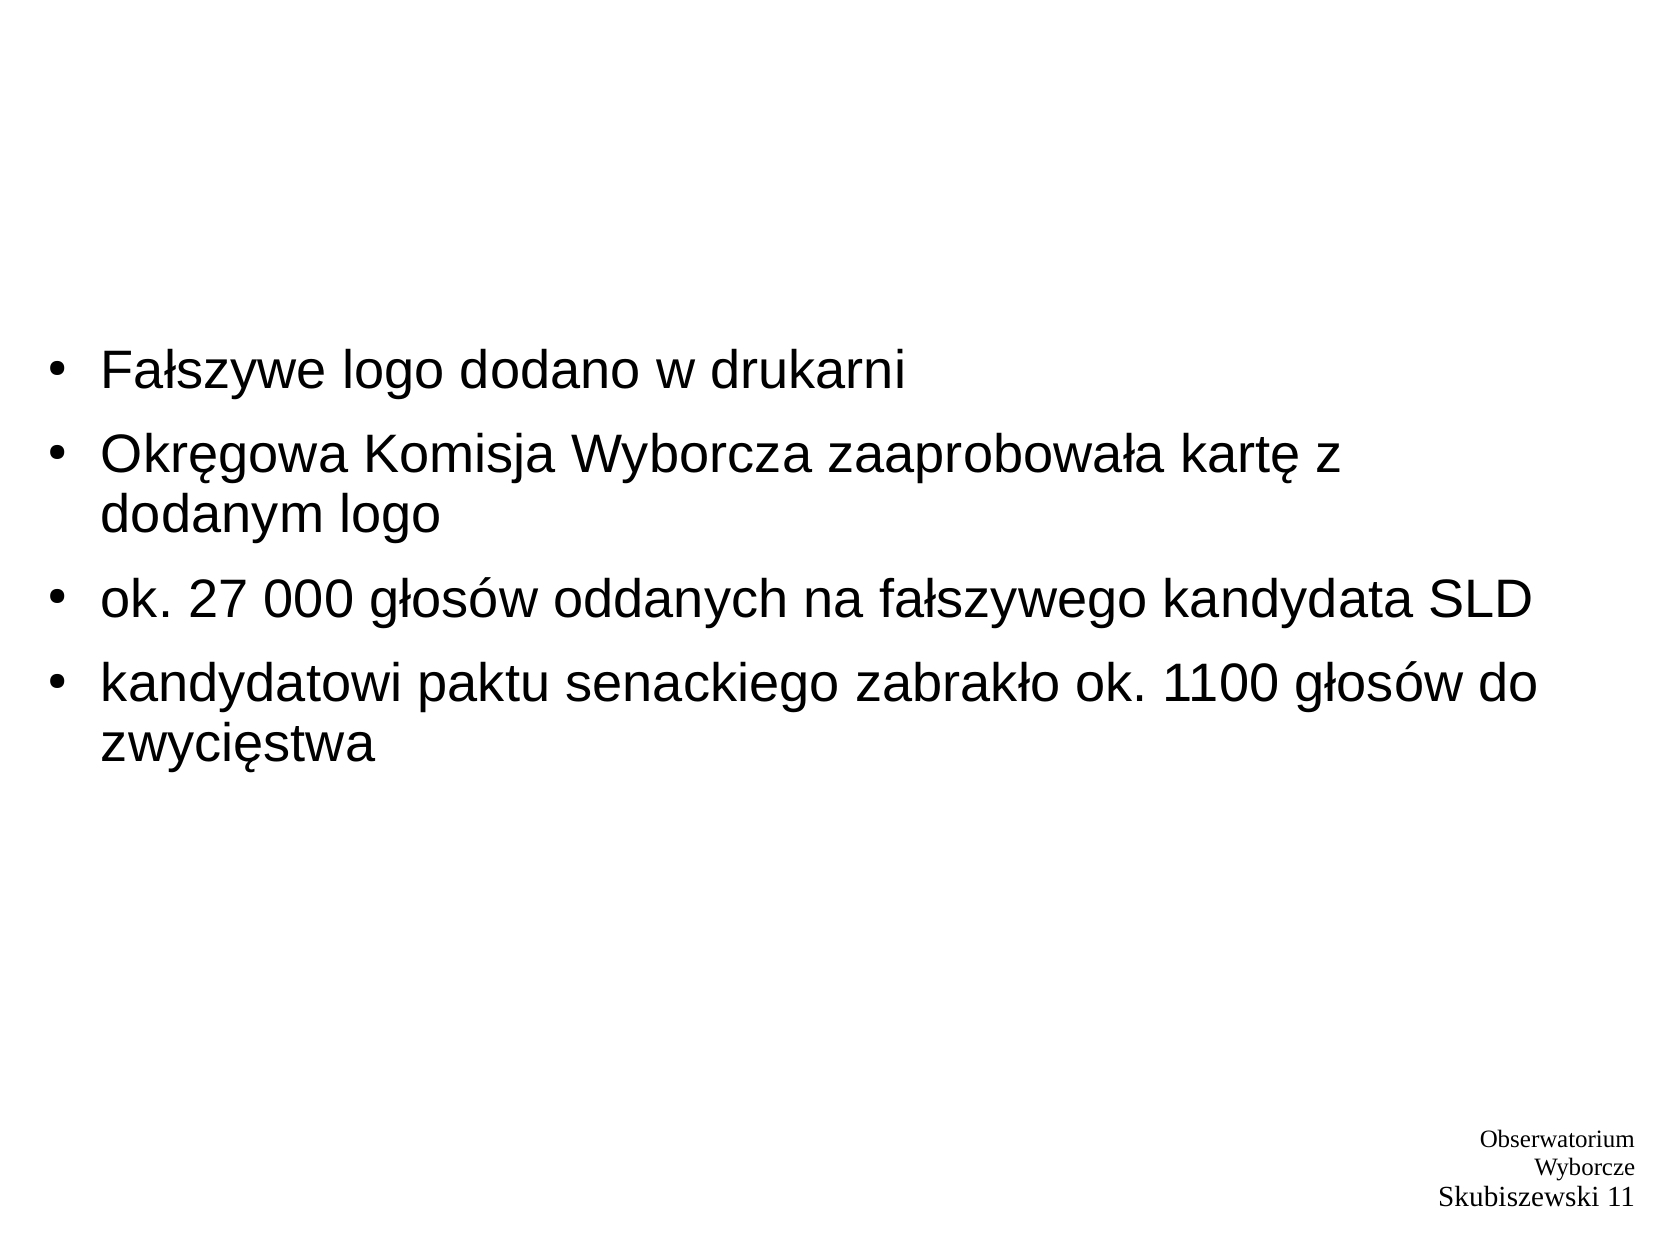

# Fałszywe logo dodano w drukarni
Okręgowa Komisja Wyborcza zaaprobowała kartę z dodanym logo
ok. 27 000 głosów oddanych na fałszywego kandydata SLD
kandydatowi paktu senackiego zabrakło ok. 1100 głosów do zwycięstwa
11